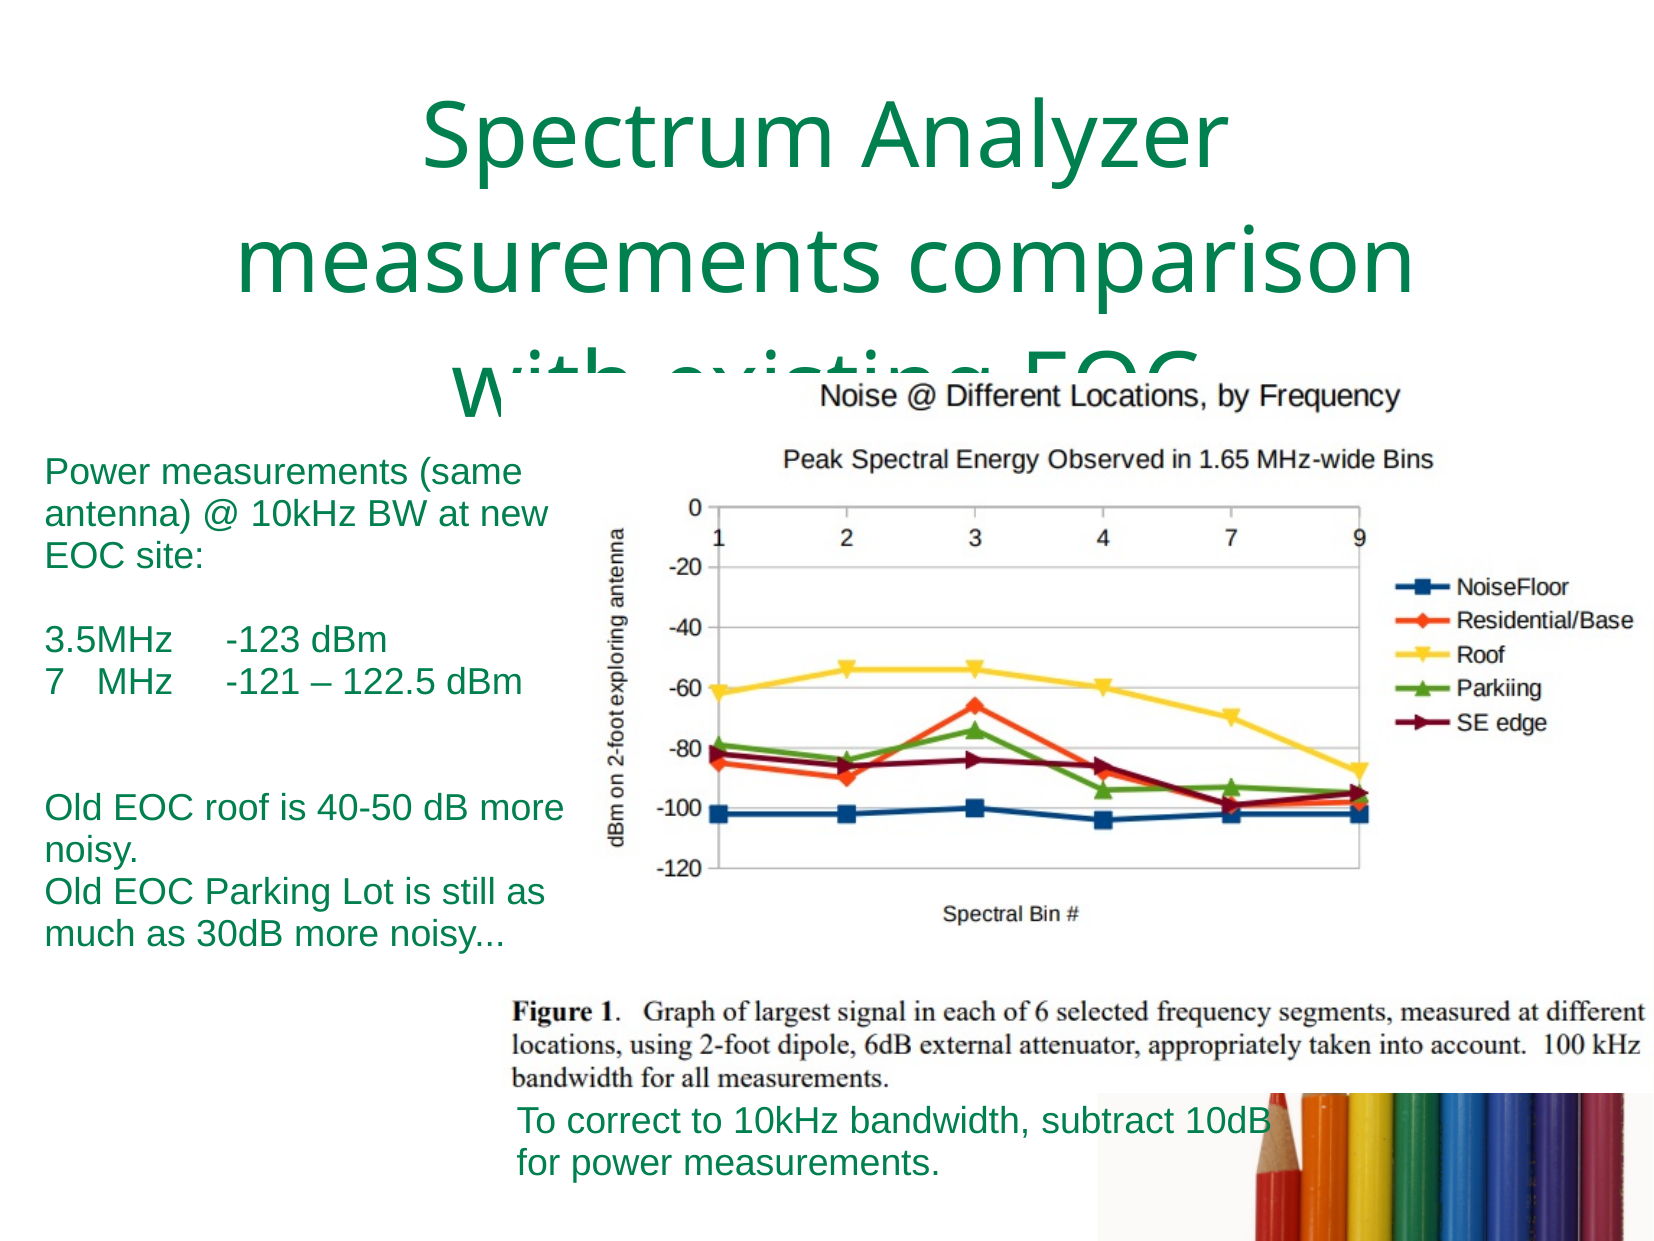

# Spectrum Analyzer measurements comparison with existing EOC
Power measurements (same antenna) @ 10kHz BW at new EOC site:
3.5MHz -123 dBm
7 MHz -121 – 122.5 dBm
Old EOC roof is 40-50 dB more noisy.
Old EOC Parking Lot is still as much as 30dB more noisy...
To correct to 10kHz bandwidth, subtract 10dB for power measurements.